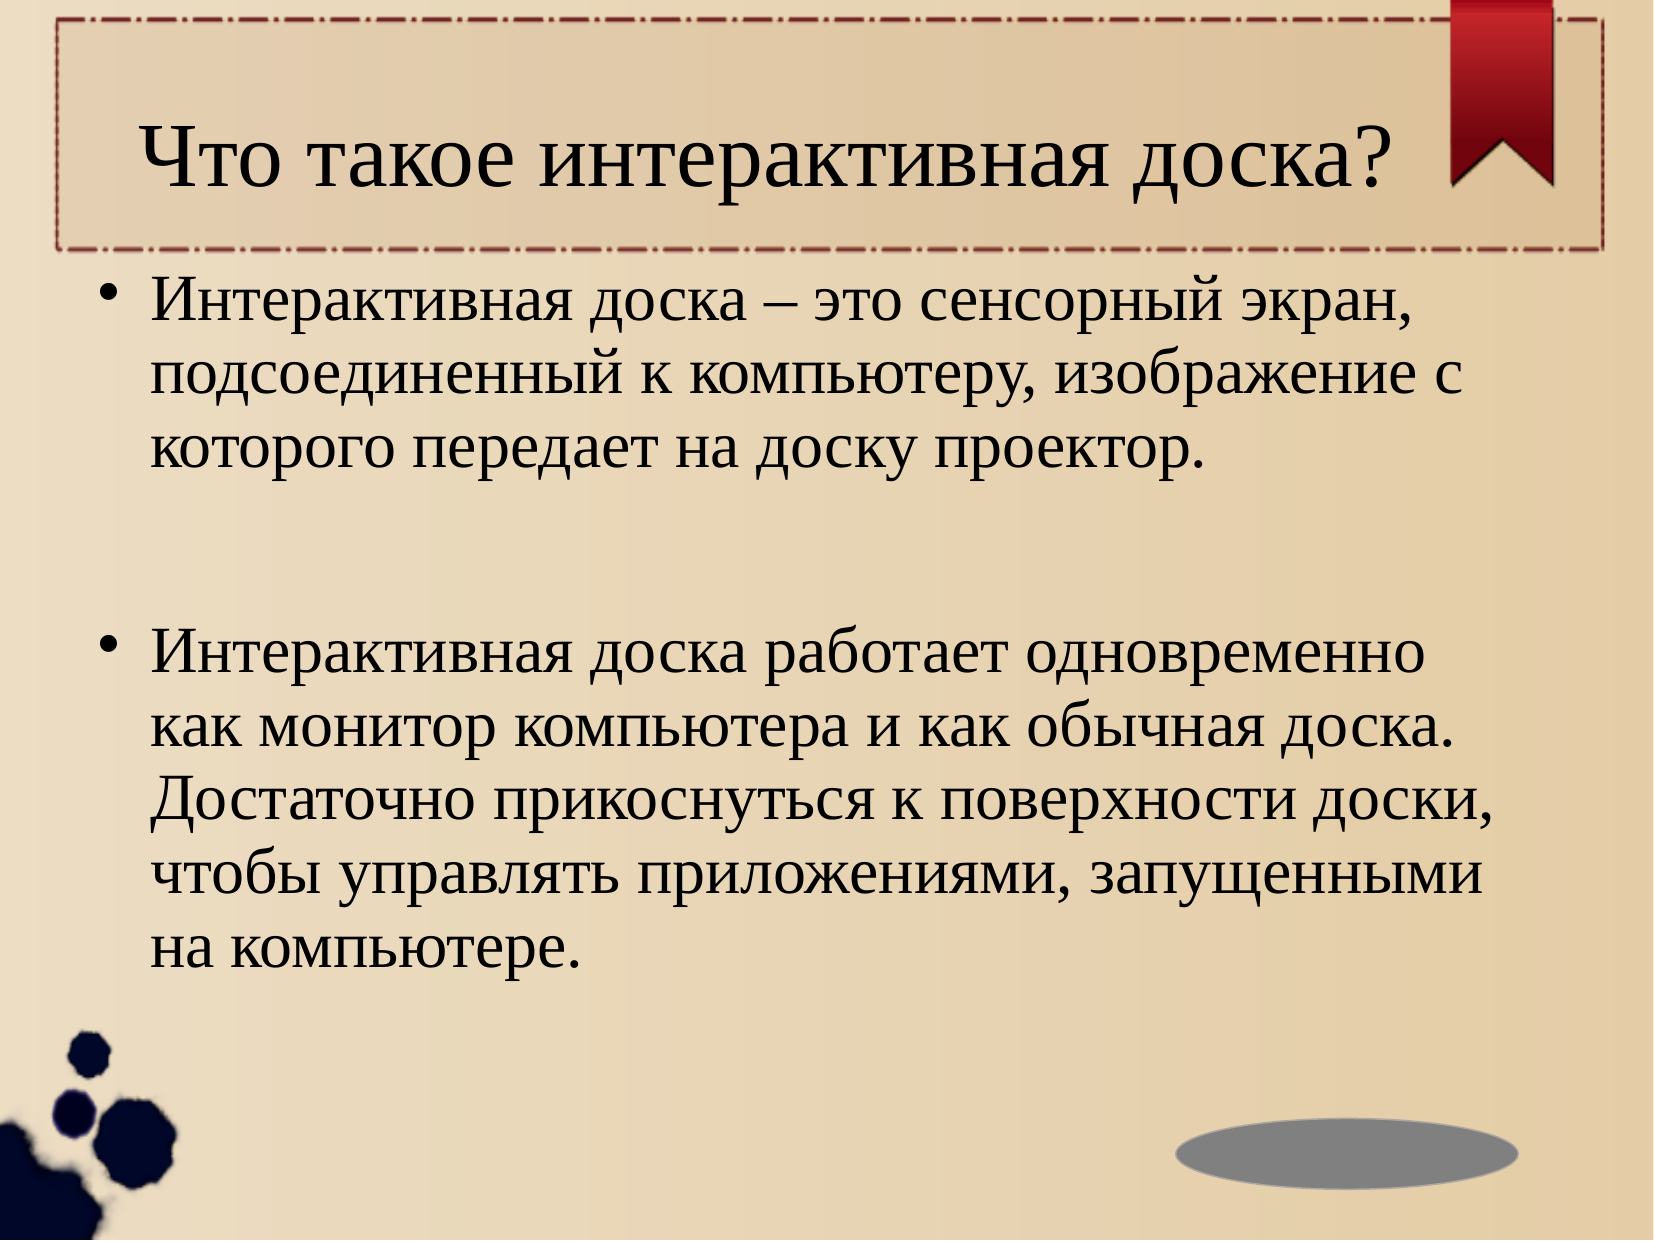

# Что такое интерактивная доска?
Интерактивная доска – это сенсорный экран, подсоединенный к компьютеру, изображение с которого передает на доску проектор.
Интерактивная доска работает одновременно как монитор компьютера и как обычная доска. Достаточно прикоснуться к поверхности доски, чтобы управлять приложениями, запущенными на компьютере.